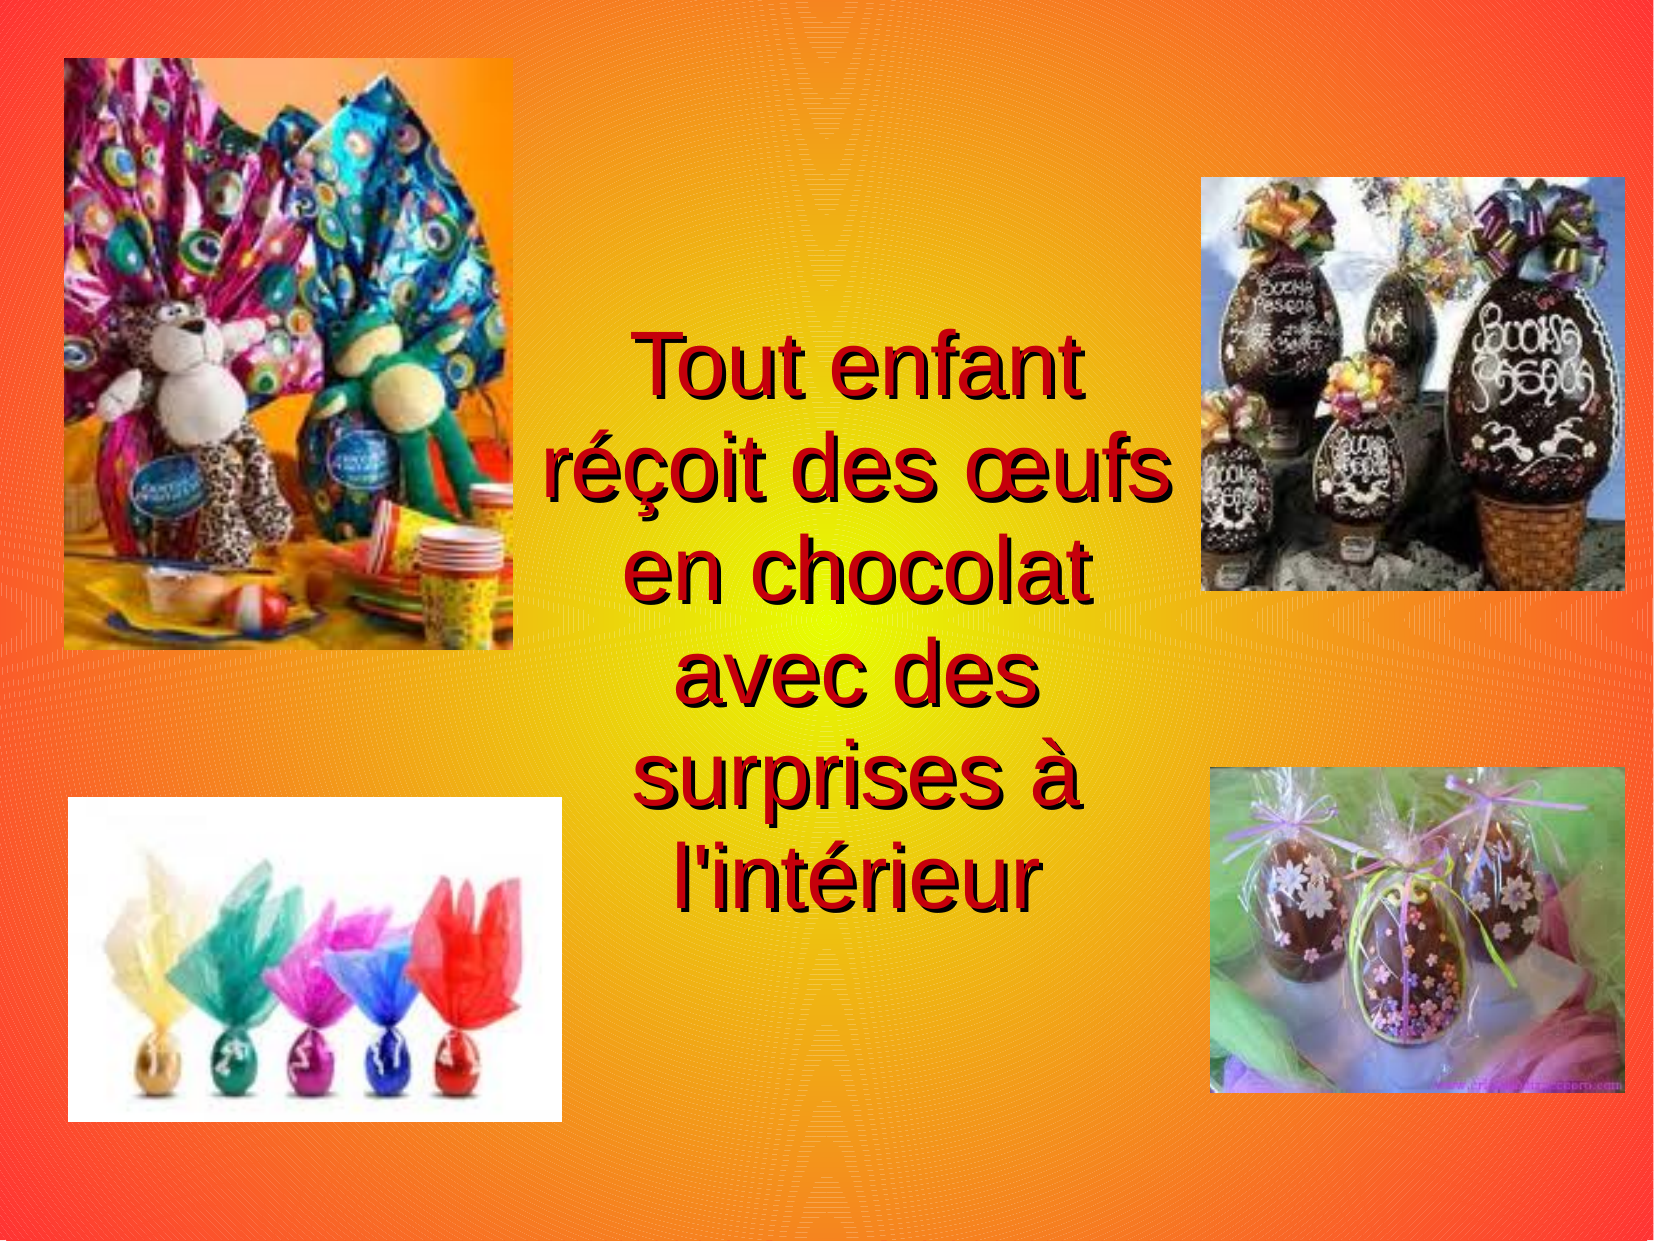

# Tout enfant réçoit des œufs en chocolat avec des surprises à l'intérieur